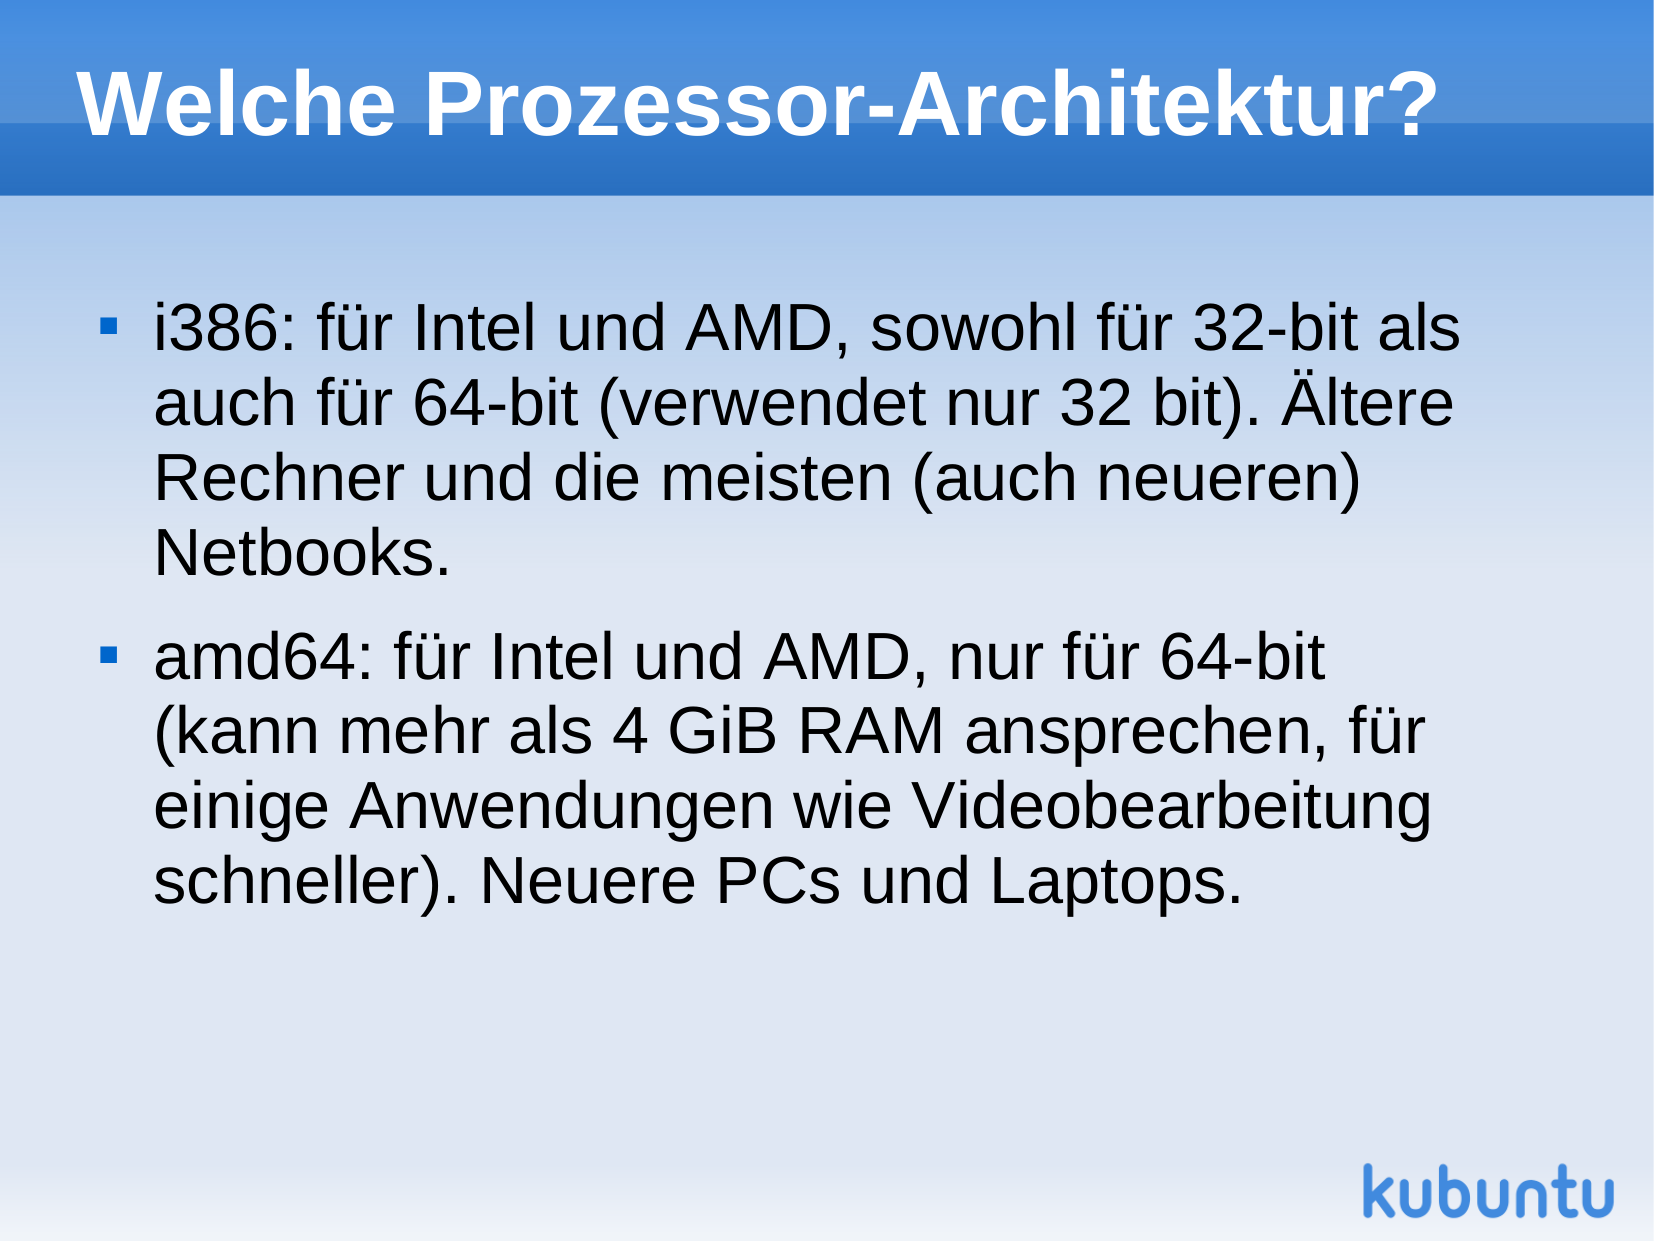

# Welche Prozessor-Architektur?
i386: für Intel und AMD, sowohl für 32-bit als auch für 64-bit (verwendet nur 32 bit). Ältere Rechner und die meisten (auch neueren) Netbooks.
amd64: für Intel und AMD, nur für 64-bit
(kann mehr als 4 GiB RAM ansprechen, für einige Anwendungen wie Videobearbeitung schneller). Neuere PCs und Laptops.